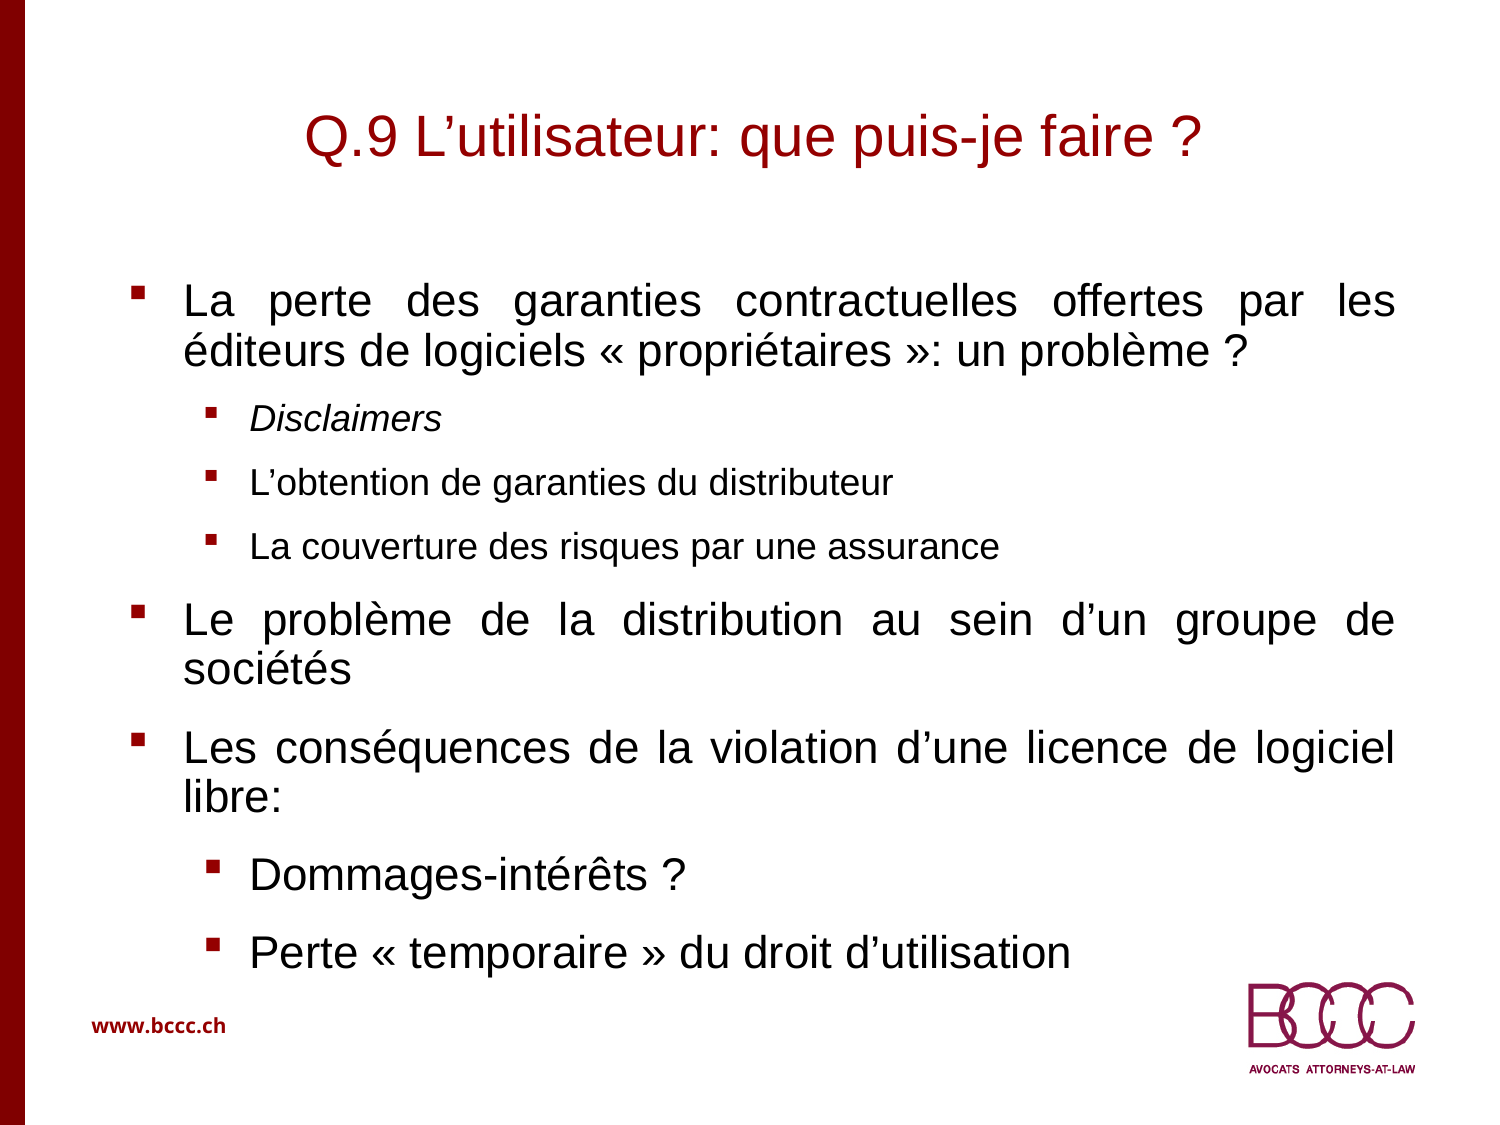

# Q.9 L’utilisateur: que puis-je faire ?
La perte des garanties contractuelles offertes par les éditeurs de logiciels « propriétaires »: un problème ?
Disclaimers
L’obtention de garanties du distributeur
La couverture des risques par une assurance
Le problème de la distribution au sein d’un groupe de sociétés
Les conséquences de la violation d’une licence de logiciel libre:
Dommages-intérêts ?
Perte « temporaire » du droit d’utilisation